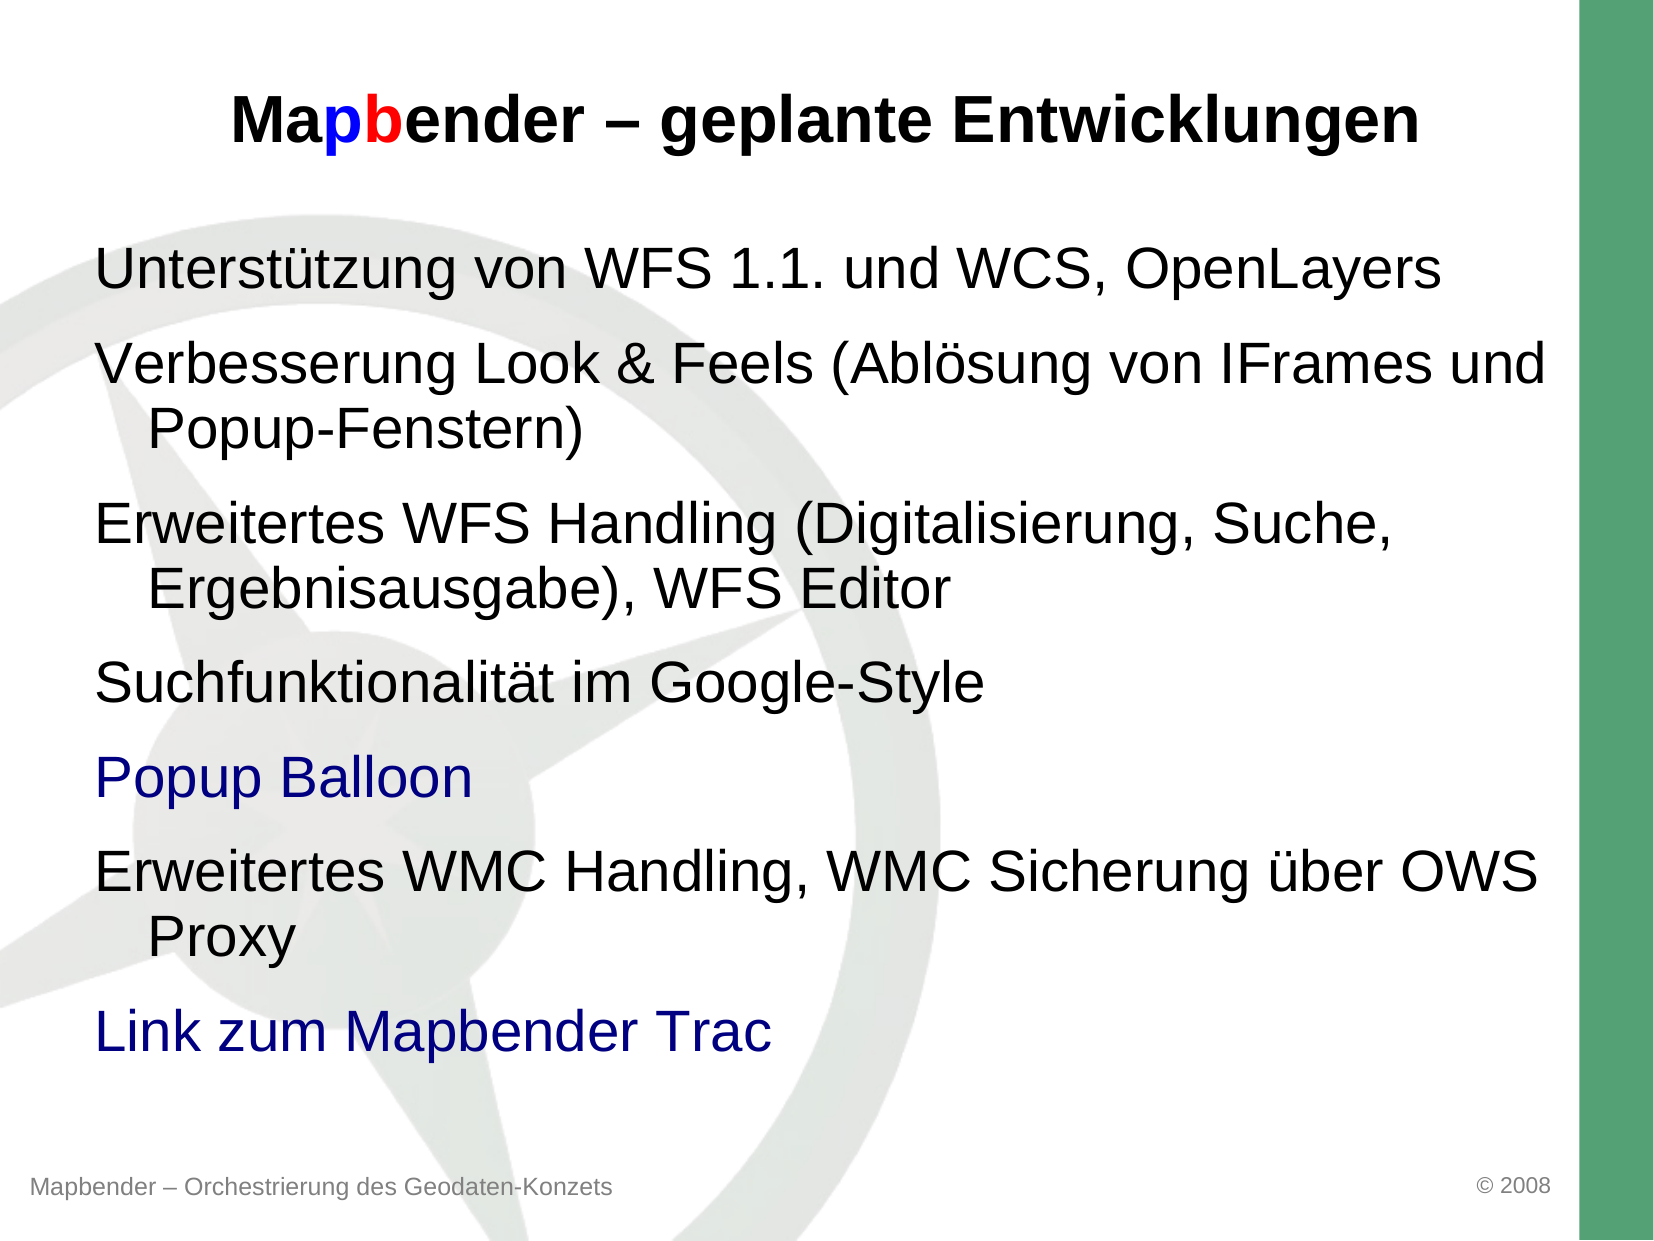

Mapbender – geplante Entwicklungen
# Unterstützung von WFS 1.1. und WCS, OpenLayers
Verbesserung Look & Feels (Ablösung von IFrames und Popup-Fenstern)
Erweitertes WFS Handling (Digitalisierung, Suche, Ergebnisausgabe), WFS Editor
Suchfunktionalität im Google-Style
Popup Balloon
Erweitertes WMC Handling, WMC Sicherung über OWS Proxy
Link zum Mapbender Trac